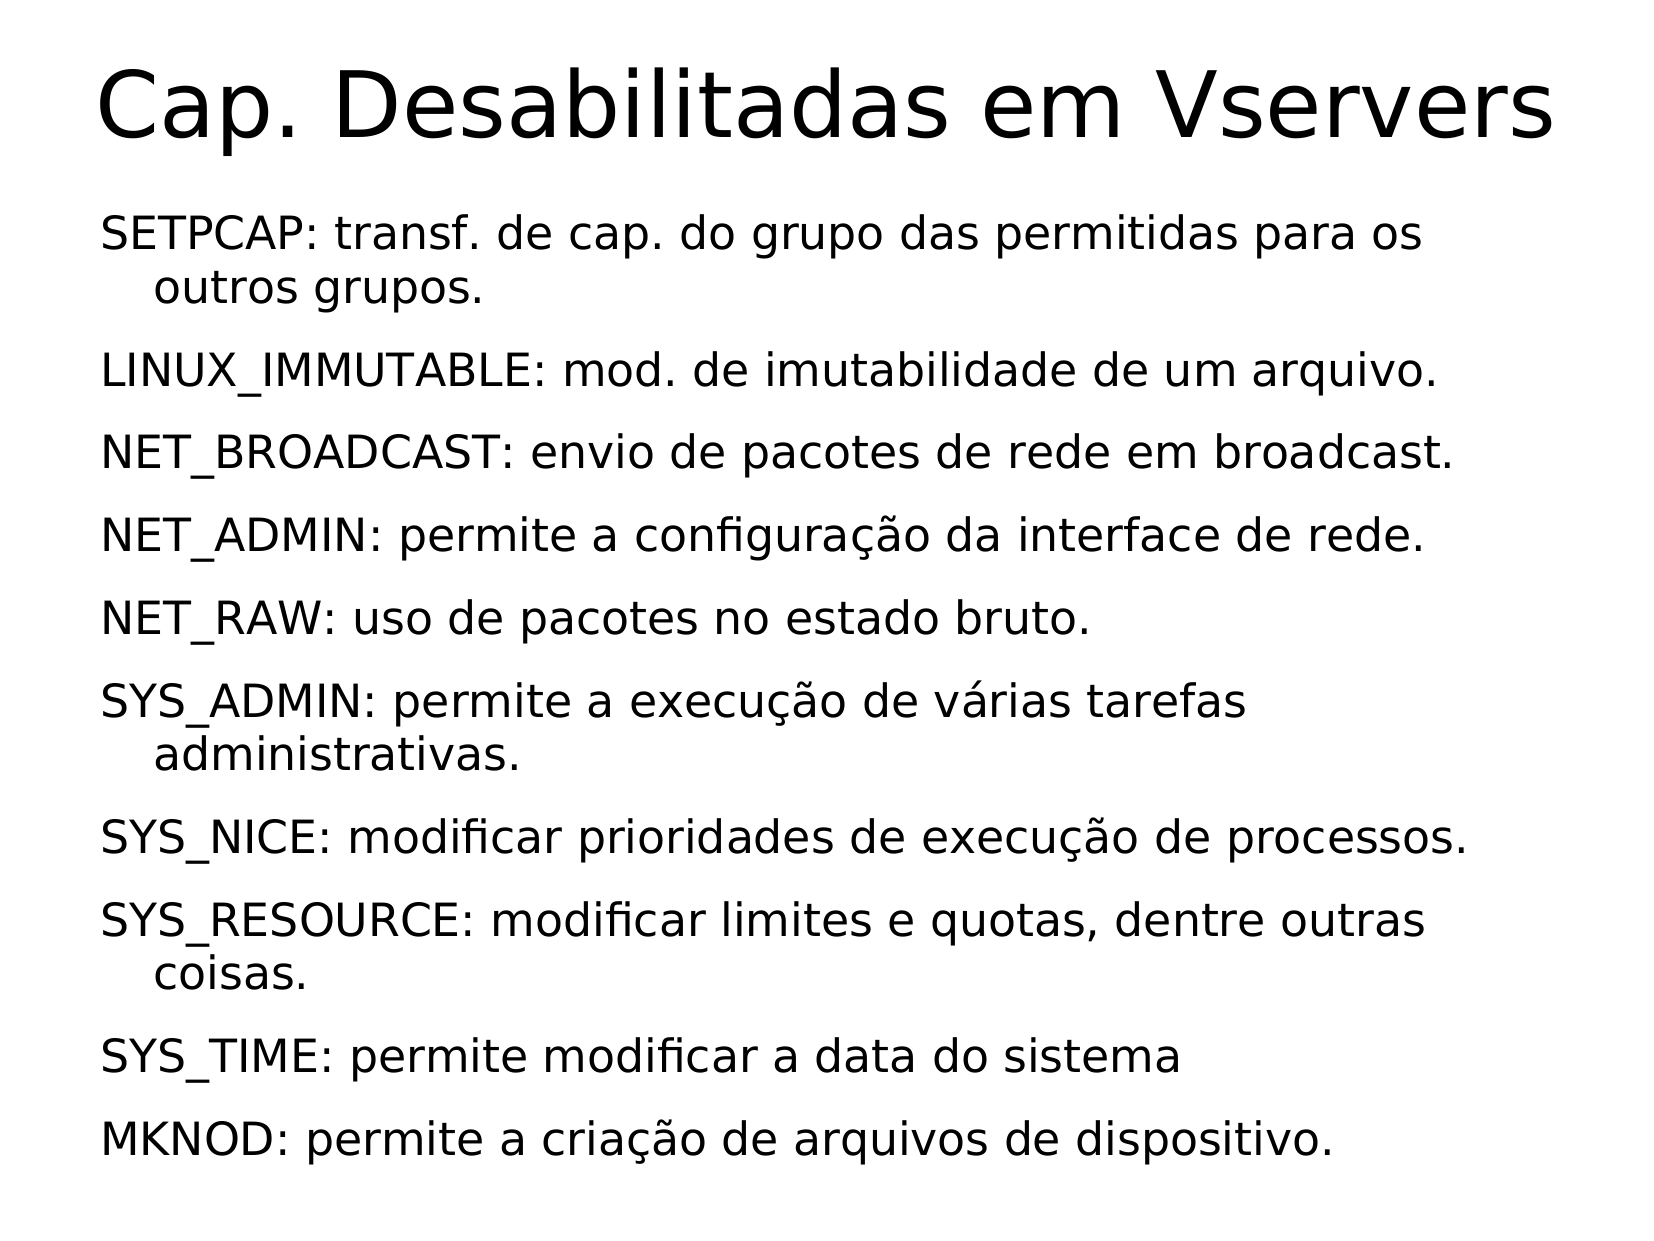

# Cap. Desabilitadas em Vservers
SETPCAP: transf. de cap. do grupo das permitidas para os outros grupos.
LINUX_IMMUTABLE: mod. de imutabilidade de um arquivo.
NET_BROADCAST: envio de pacotes de rede em broadcast.
NET_ADMIN: permite a configuração da interface de rede.
NET_RAW: uso de pacotes no estado bruto.
SYS_ADMIN: permite a execução de várias tarefas administrativas.
SYS_NICE: modificar prioridades de execução de processos.
SYS_RESOURCE: modificar limites e quotas, dentre outras coisas.
SYS_TIME: permite modificar a data do sistema
MKNOD: permite a criação de arquivos de dispositivo.